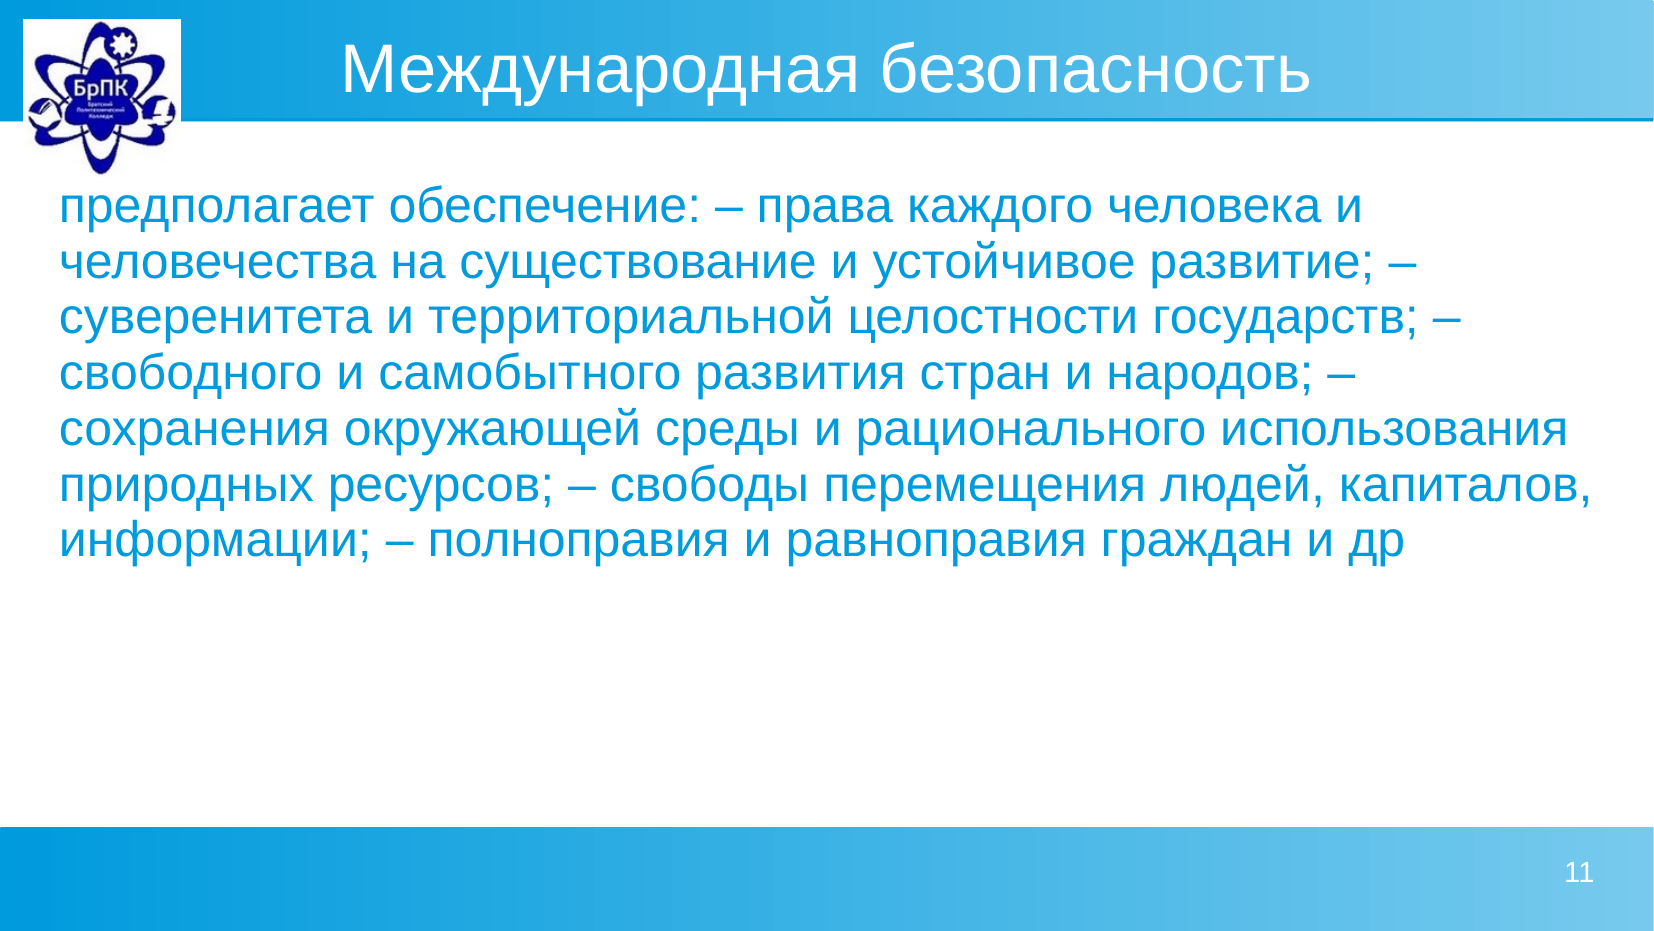

# Международная безопасность
предполагает обеспечение: – права каждого человека и человечества на существование и устойчивое развитие; – суверенитета и территориальной целостности государств; – свободного и самобытного развития стран и народов; – сохранения окружающей среды и рационального использования природных ресурсов; – свободы перемещения людей, капиталов, информации; – полноправия и равноправия граждан и др
11